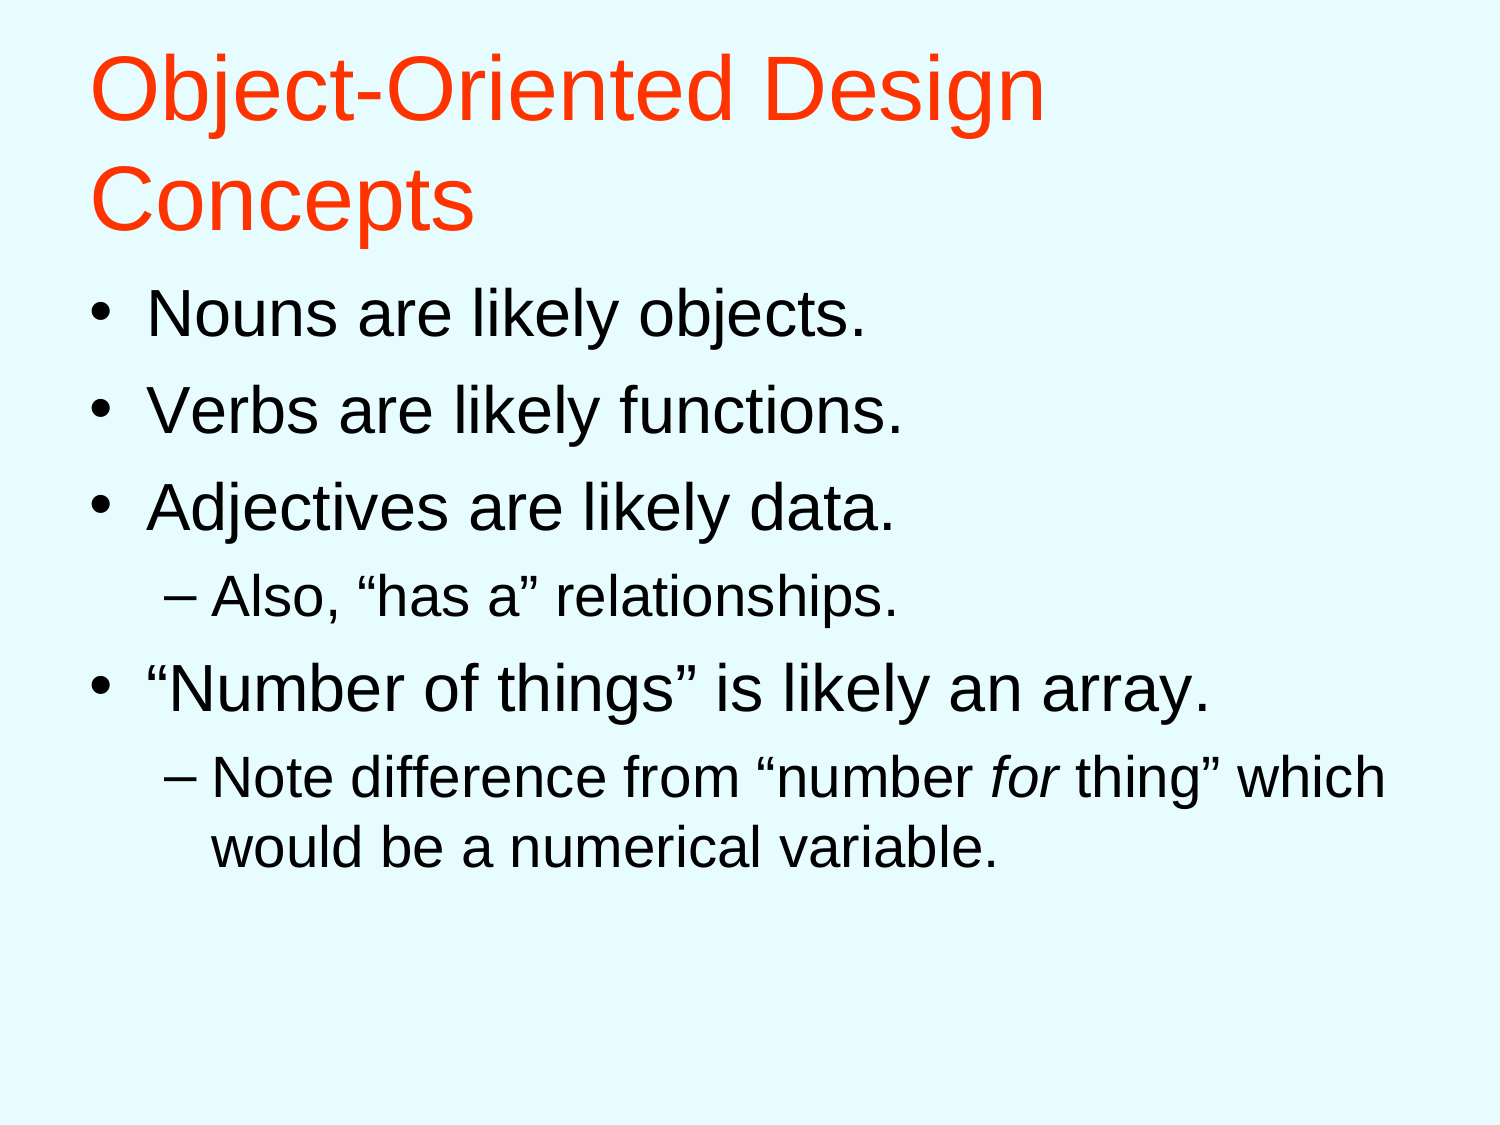

# Object-Oriented Design Concepts
Nouns are likely objects.
Verbs are likely functions.
Adjectives are likely data.
Also, “has a” relationships.
“Number of things” is likely an array.
Note difference from “number for thing” which would be a numerical variable.